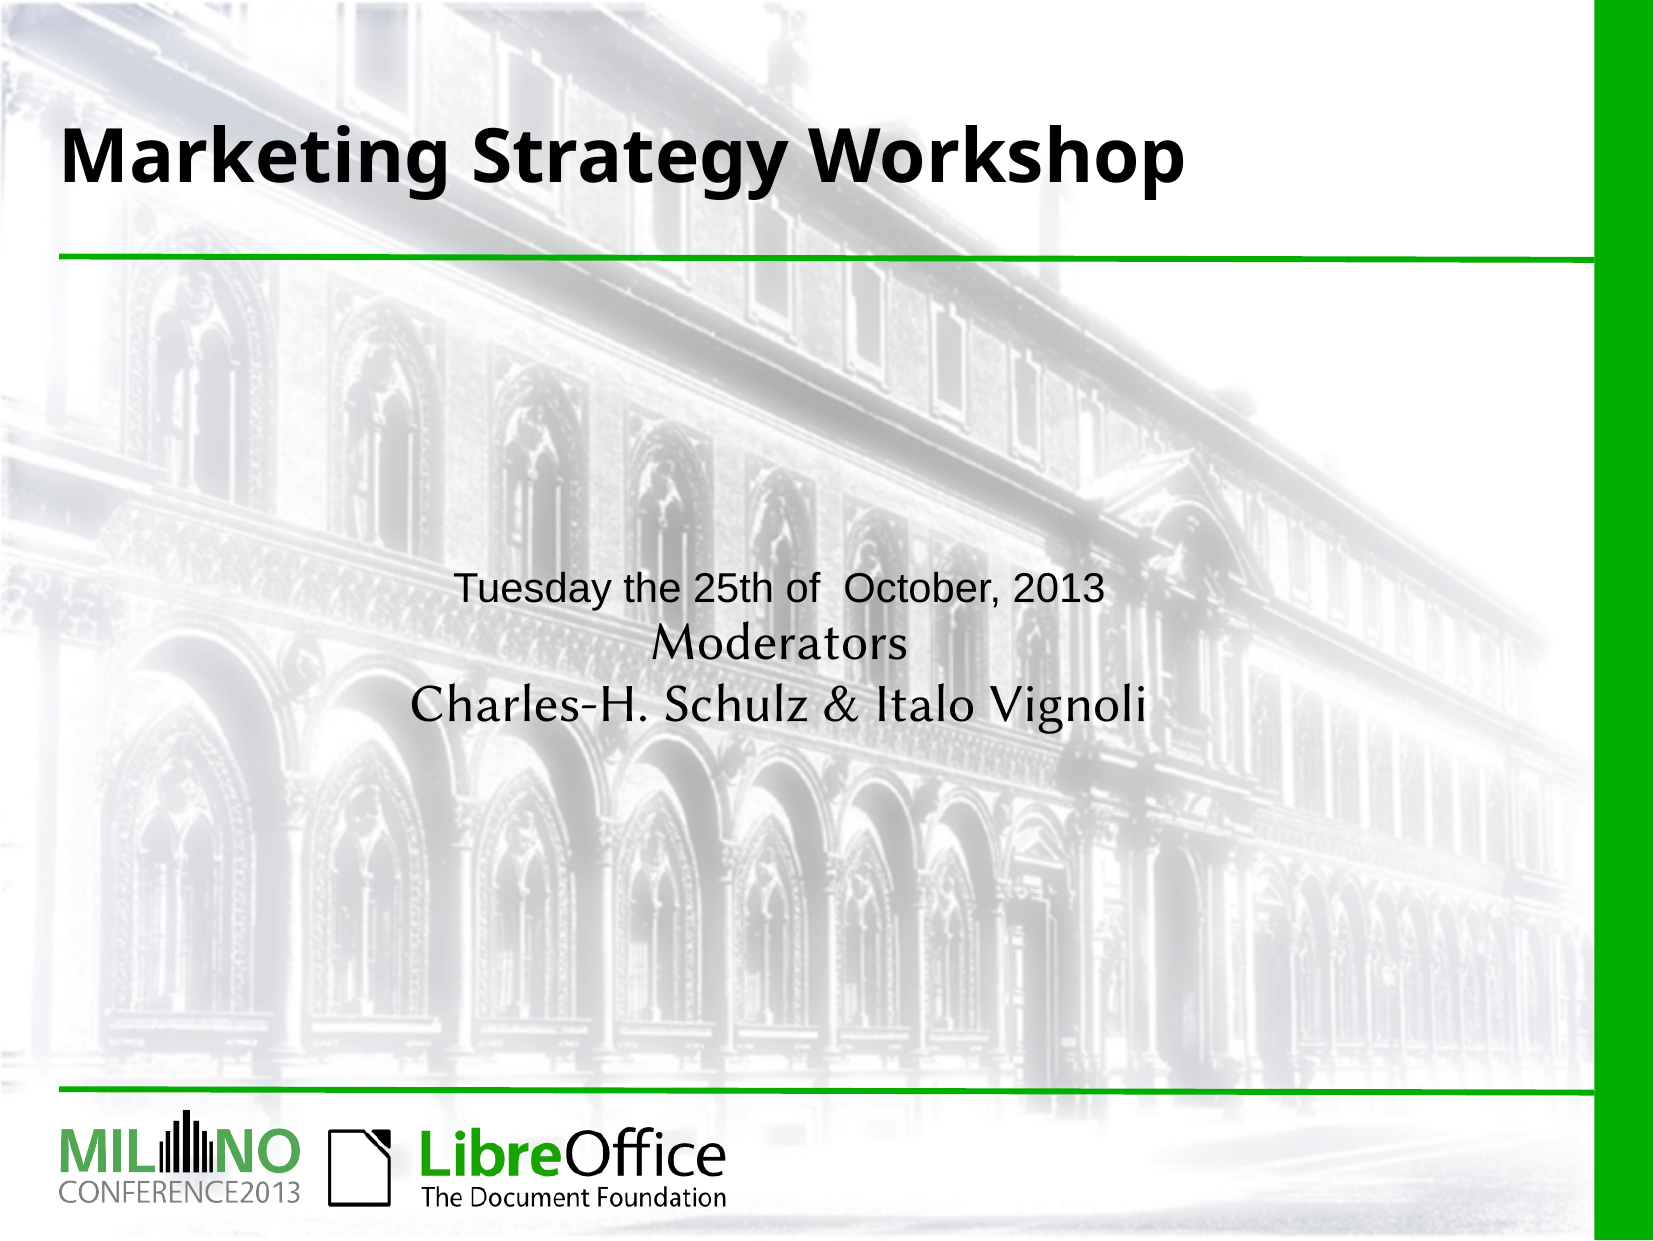

# Marketing Strategy Workshop
Tuesday the 25th of October, 2013
Moderators
Charles-H. Schulz & Italo Vignoli